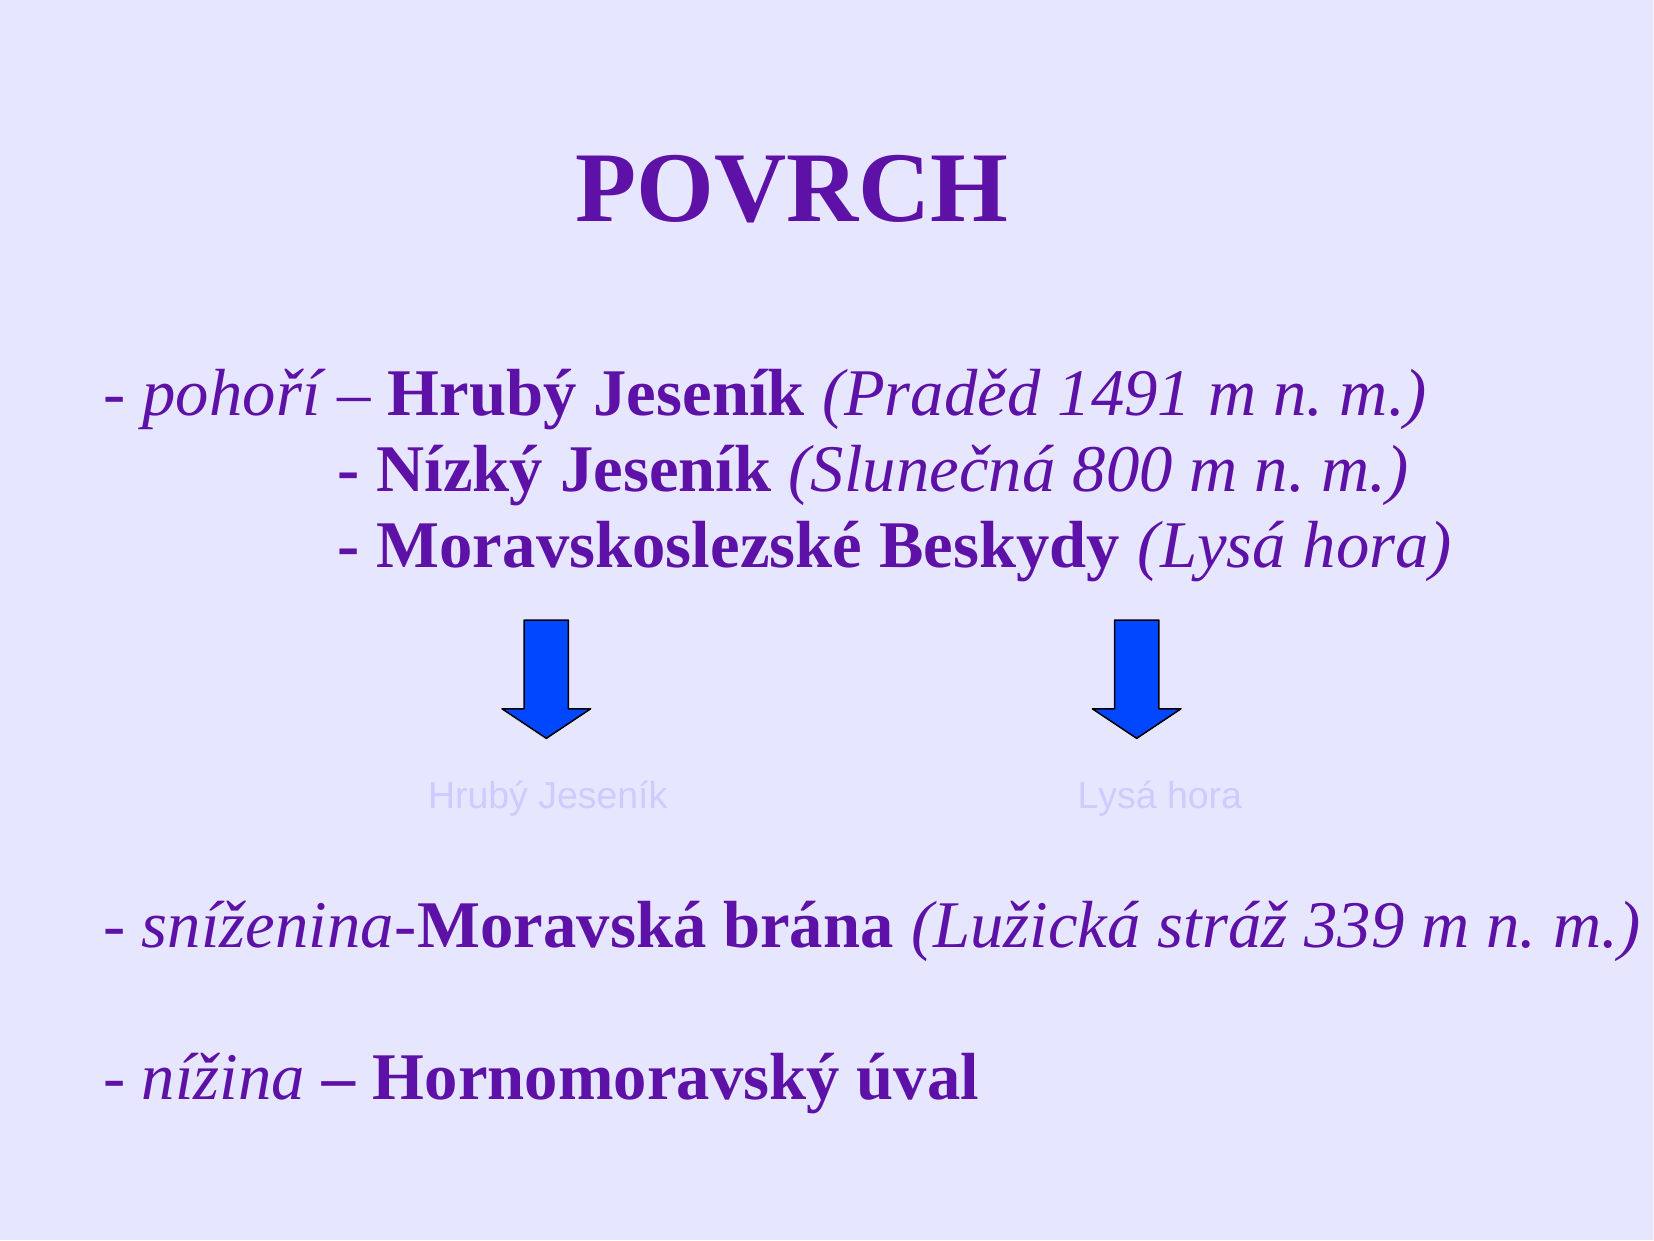

POVRCH
- pohoří – Hrubý Jeseník (Praděd 1491 m n. m.)
 - Nízký Jeseník (Slunečná 800 m n. m.)
 - Moravskoslezské Beskydy (Lysá hora)
- sníženina-Moravská brána (Lužická stráž 339 m n. m.)
- nížina – Hornomoravský úval
- nížiny (Polabská nížina)
Hrubý Jeseník
Lysá hora